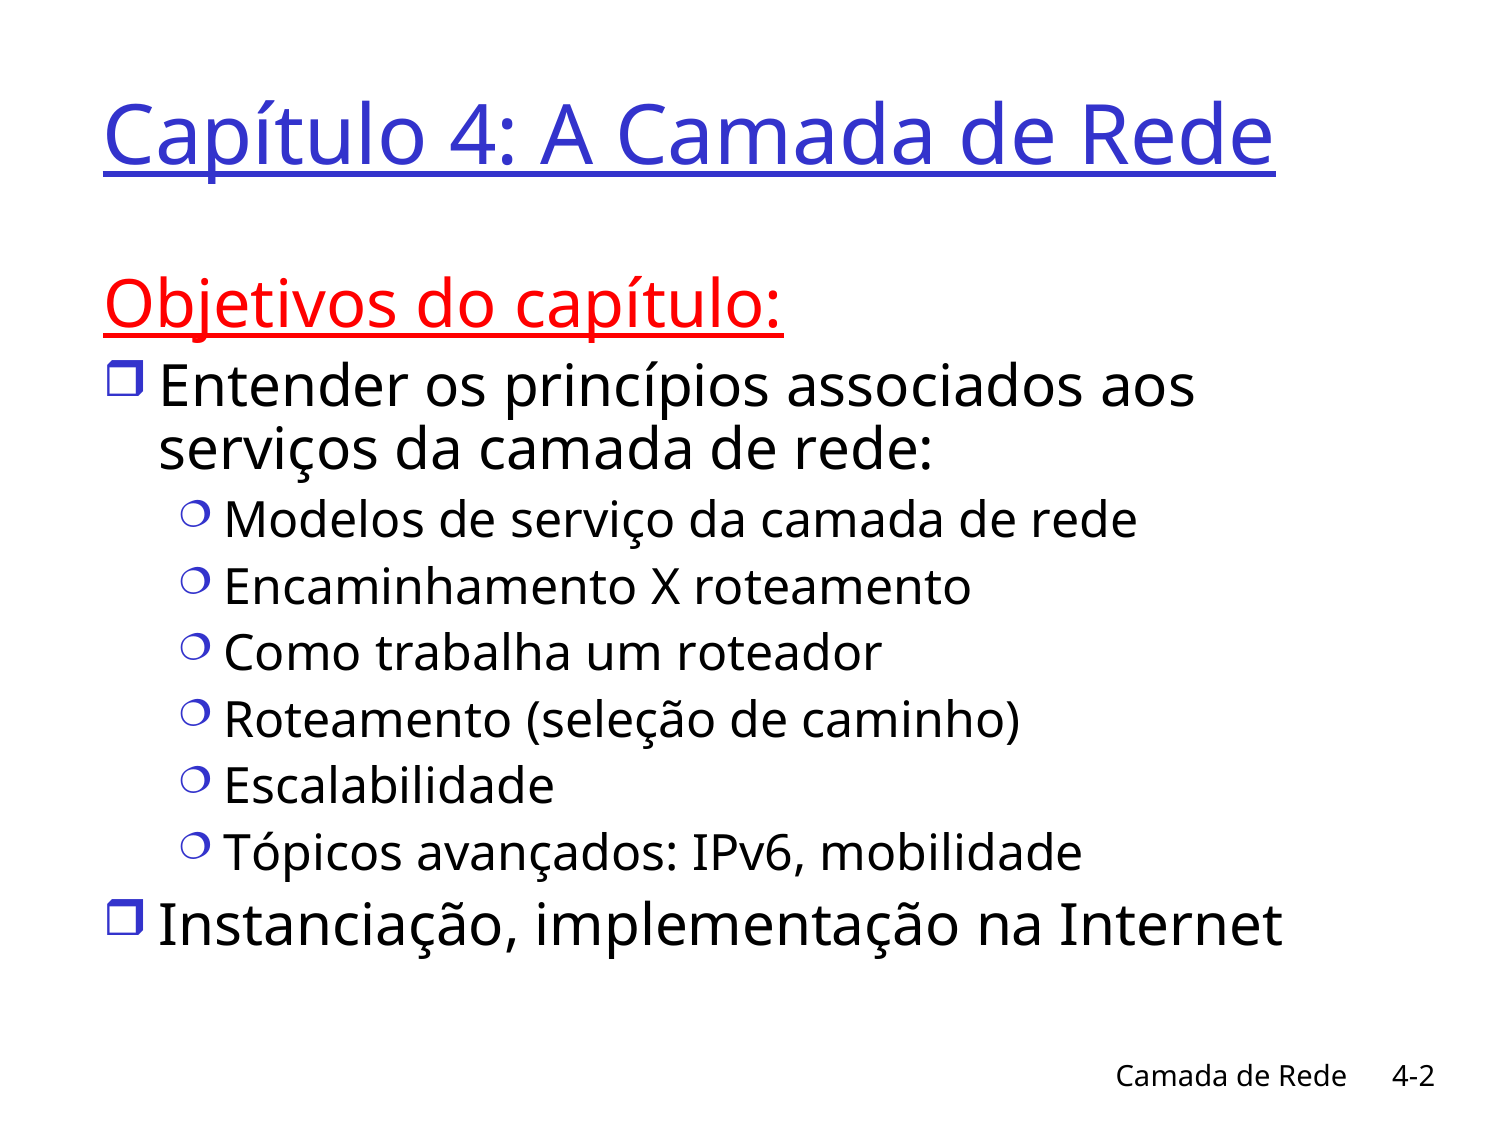

Capítulo 4: A Camada de Rede
Objetivos do capítulo:
Entender os princípios associados aos serviços da camada de rede:
Modelos de serviço da camada de rede
Encaminhamento X roteamento
Como trabalha um roteador
Roteamento (seleção de caminho)
Escalabilidade
Tópicos avançados: IPv6, mobilidade
Instanciação, implementação na Internet
Camada de Rede